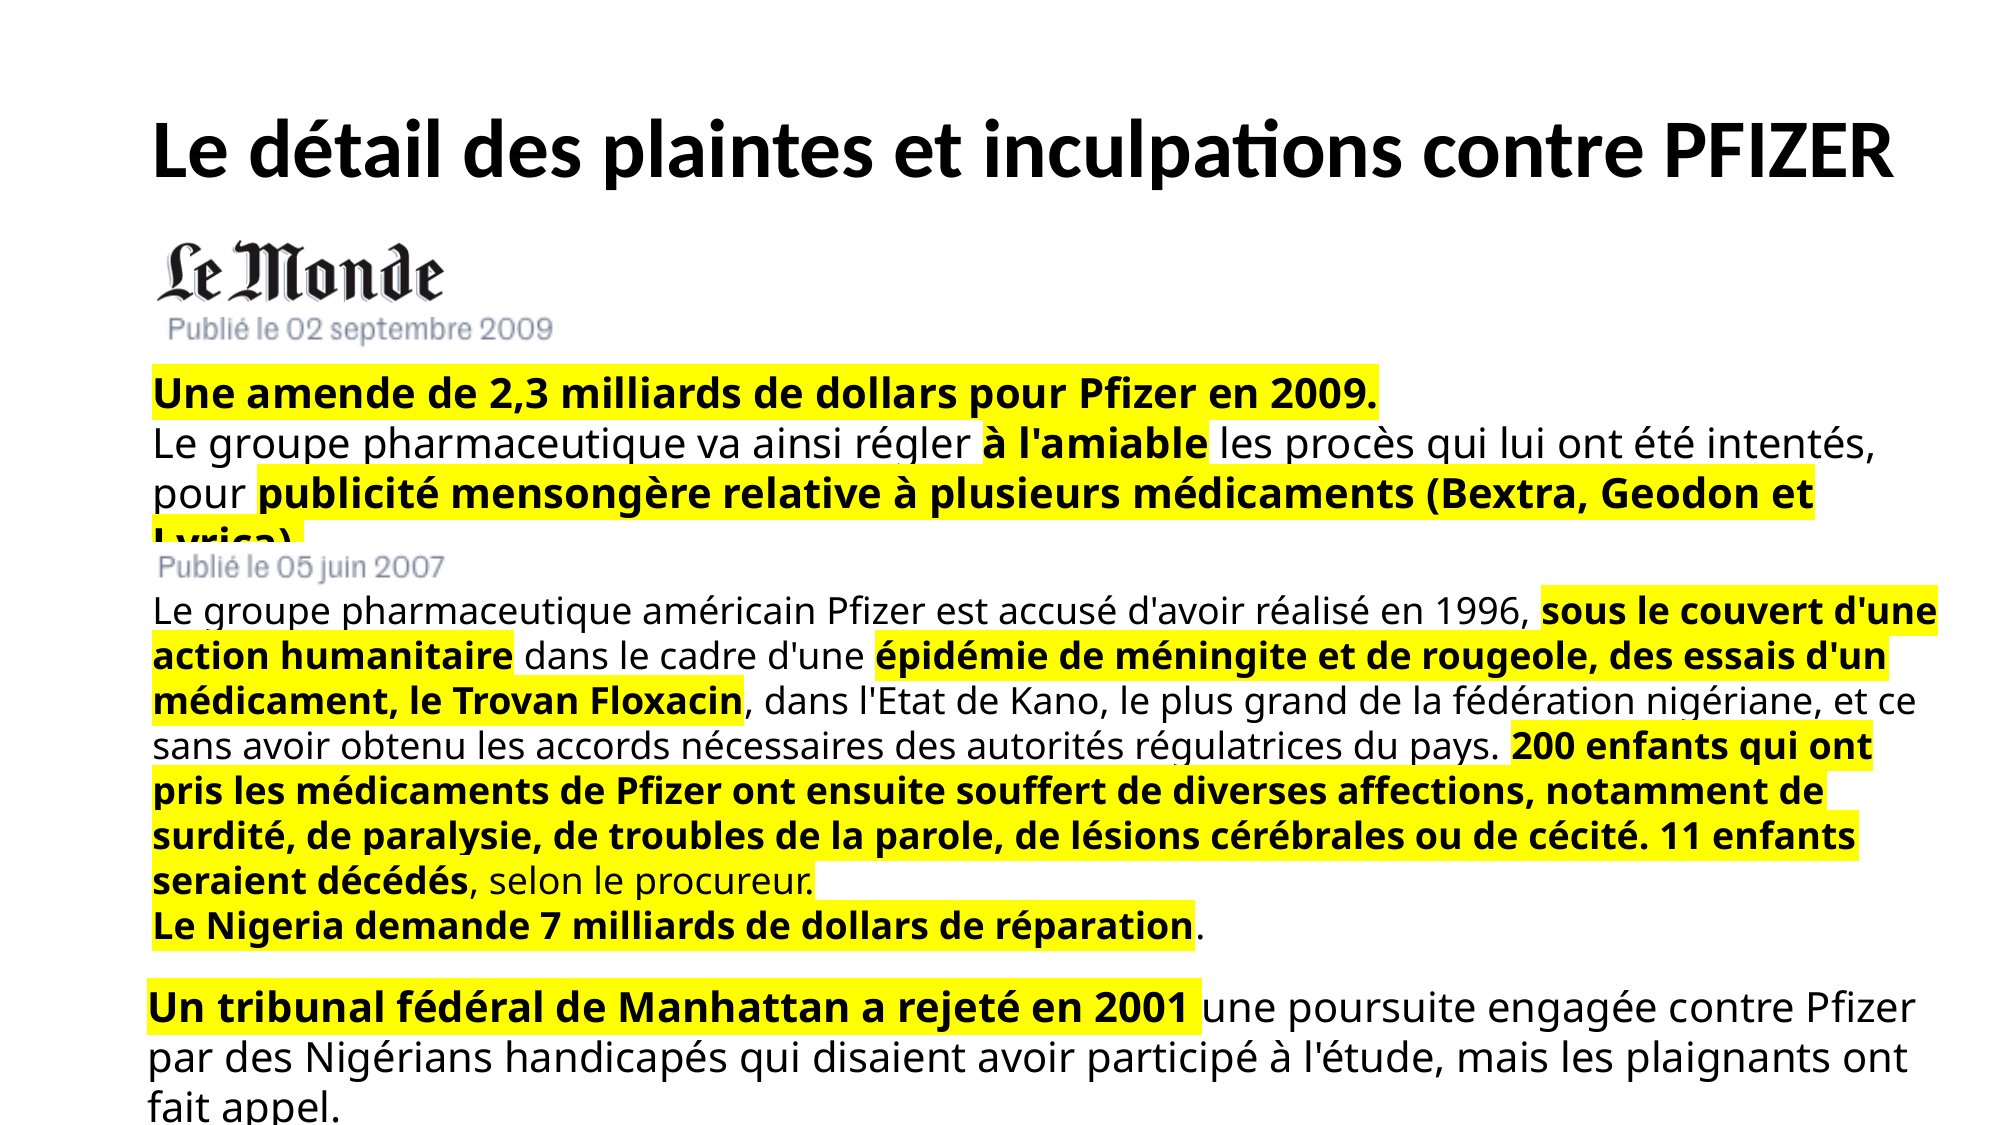

# Le détail des plaintes et inculpations contre PFIZER
Une amende de 2,3 milliards de dollars pour Pfizer en 2009.
Le groupe pharmaceutique va ainsi régler à l'amiable les procès qui lui ont été intentés, pour publicité mensongère relative à plusieurs médicaments (Bextra, Geodon et Lyrica).
Le groupe pharmaceutique américain Pfizer est accusé d'avoir réalisé en 1996, sous le couvert d'une action humanitaire dans le cadre d'une épidémie de méningite et de rougeole, des essais d'un médicament, le Trovan Floxacin, dans l'Etat de Kano, le plus grand de la fédération nigériane, et ce sans avoir obtenu les accords nécessaires des autorités régulatrices du pays. 200 enfants qui ont pris les médicaments de Pfizer ont ensuite souffert de diverses affections, notamment de surdité, de paralysie, de troubles de la parole, de lésions cérébrales ou de cécité. 11 enfants seraient décédés, selon le procureur.
Le Nigeria demande 7 milliards de dollars de réparation.
Un tribunal fédéral de Manhattan a rejeté en 2001 une poursuite engagée contre Pfizer par des Nigérians handicapés qui disaient avoir participé à l'étude, mais les plaignants ont fait appel.